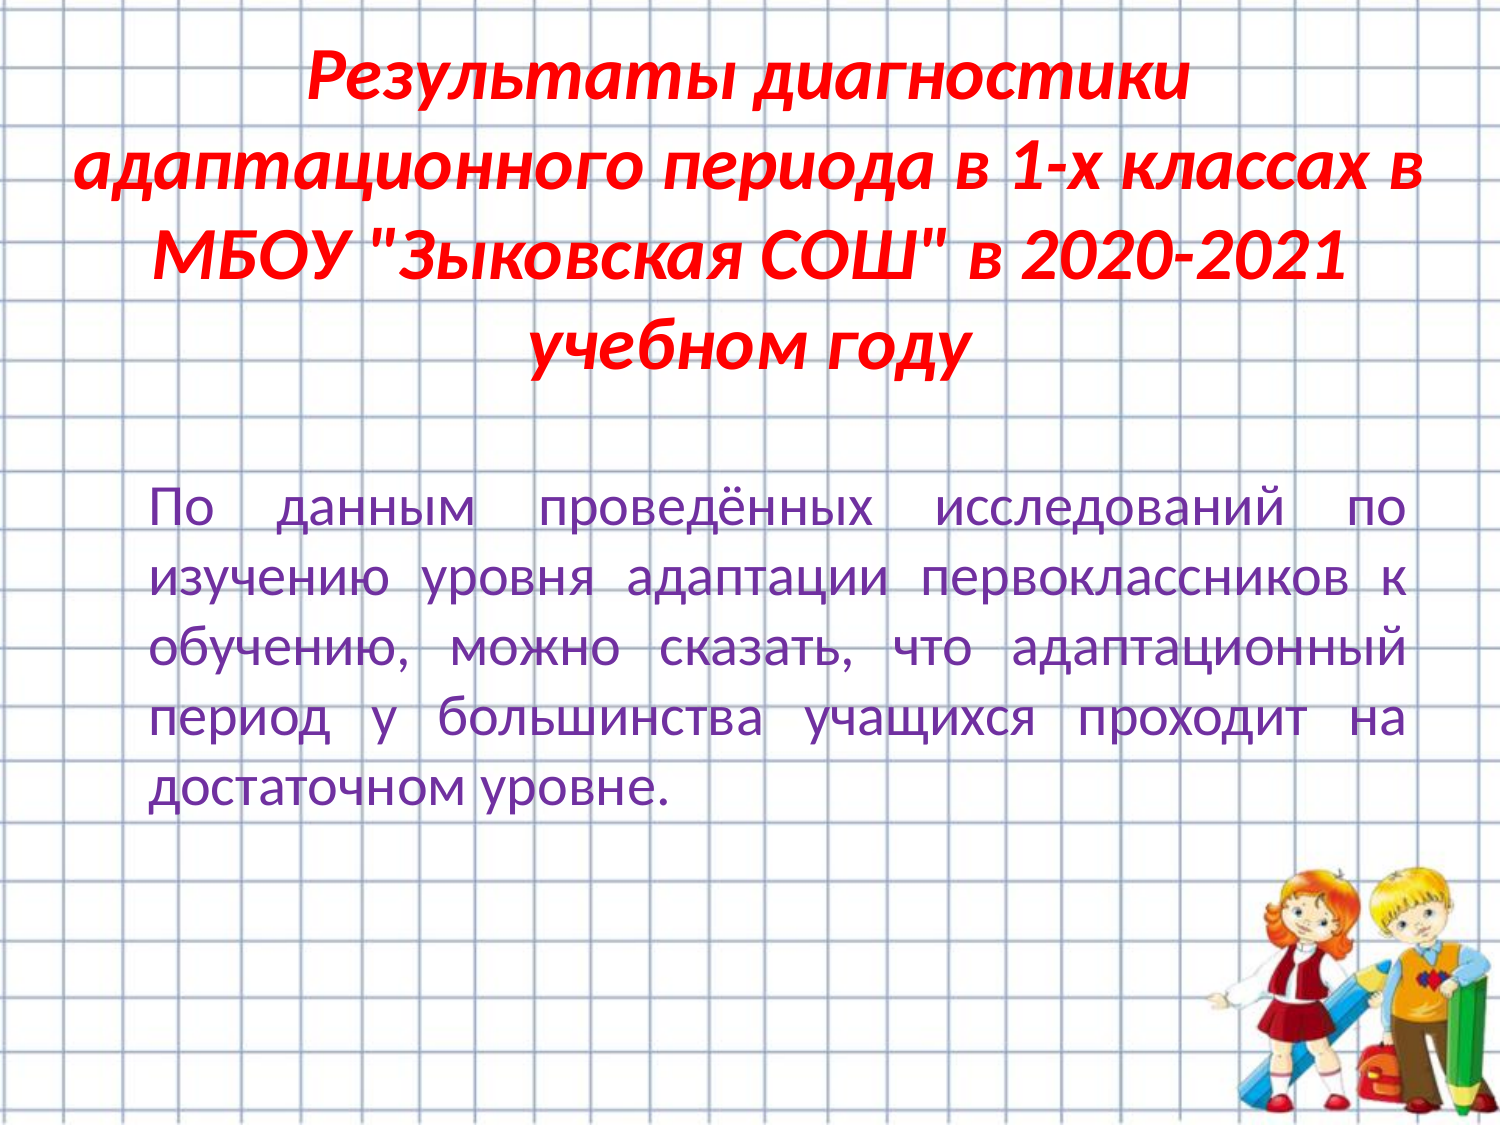

Результаты диагностики адаптационного периода в 1-х классах в МБОУ "Зыковская СОШ" в 2020-2021 учебном году
# По данным проведённых исследований по изучению уровня адаптации первоклассников к обучению, можно сказать, что адаптационный период у большинства учащихся проходит на достаточном уровне.